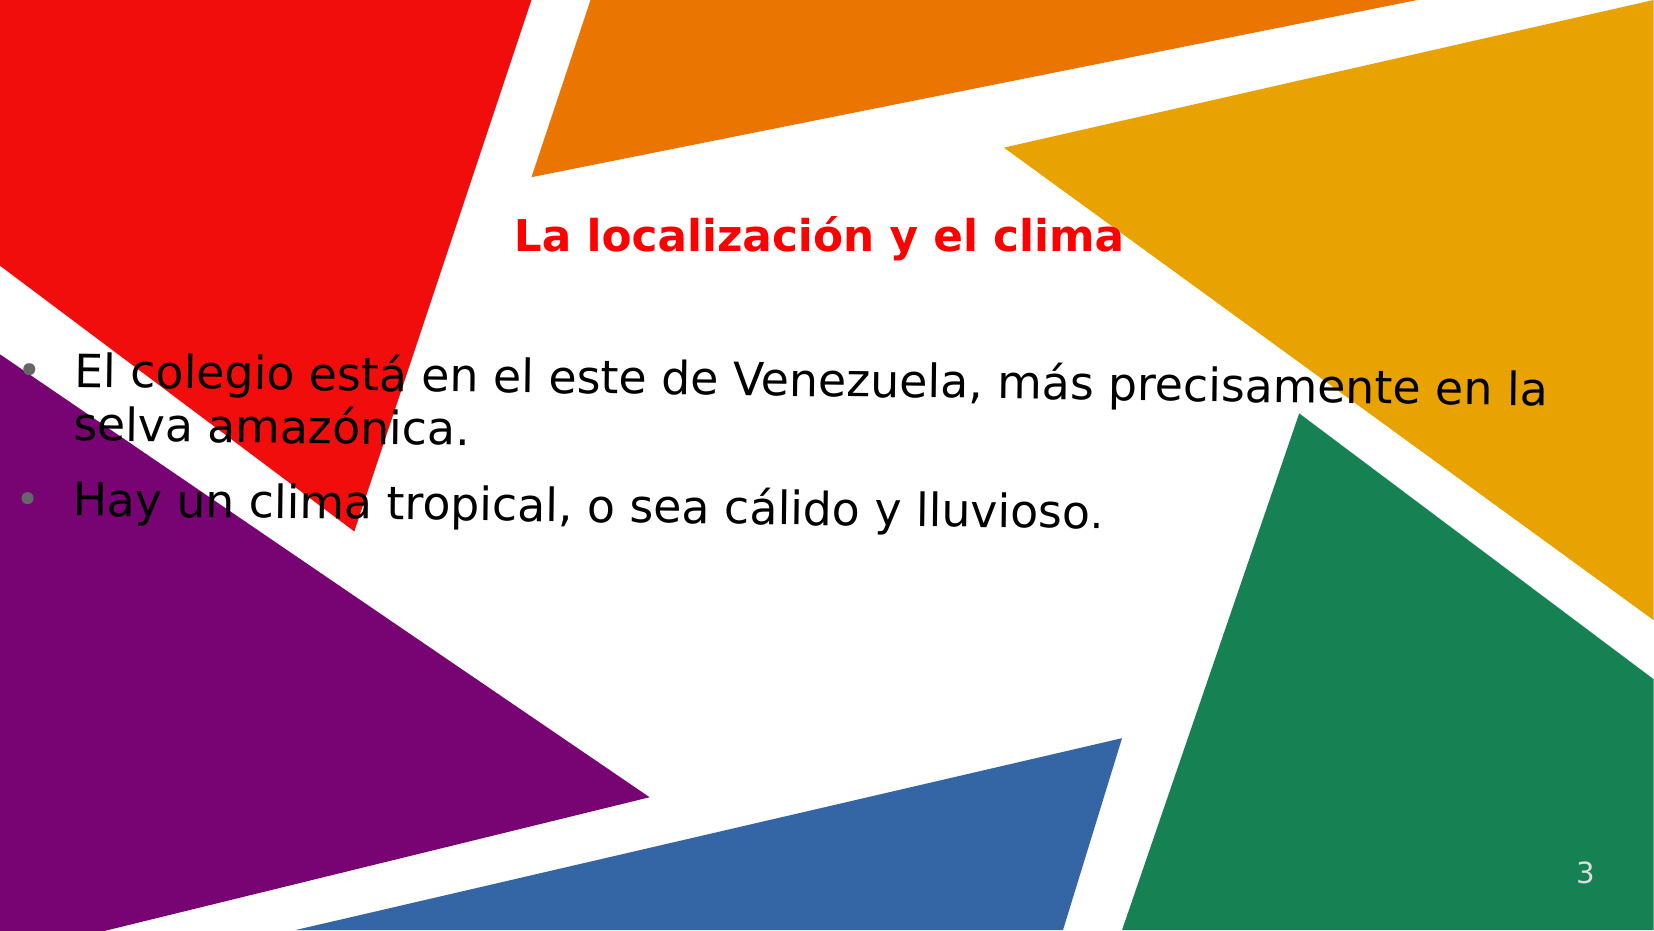

# La localización y el clima
El colegio está en el este de Venezuela, más precisamente en la selva amazónica.
Hay un clima tropical, o sea cálido y lluvioso.
3